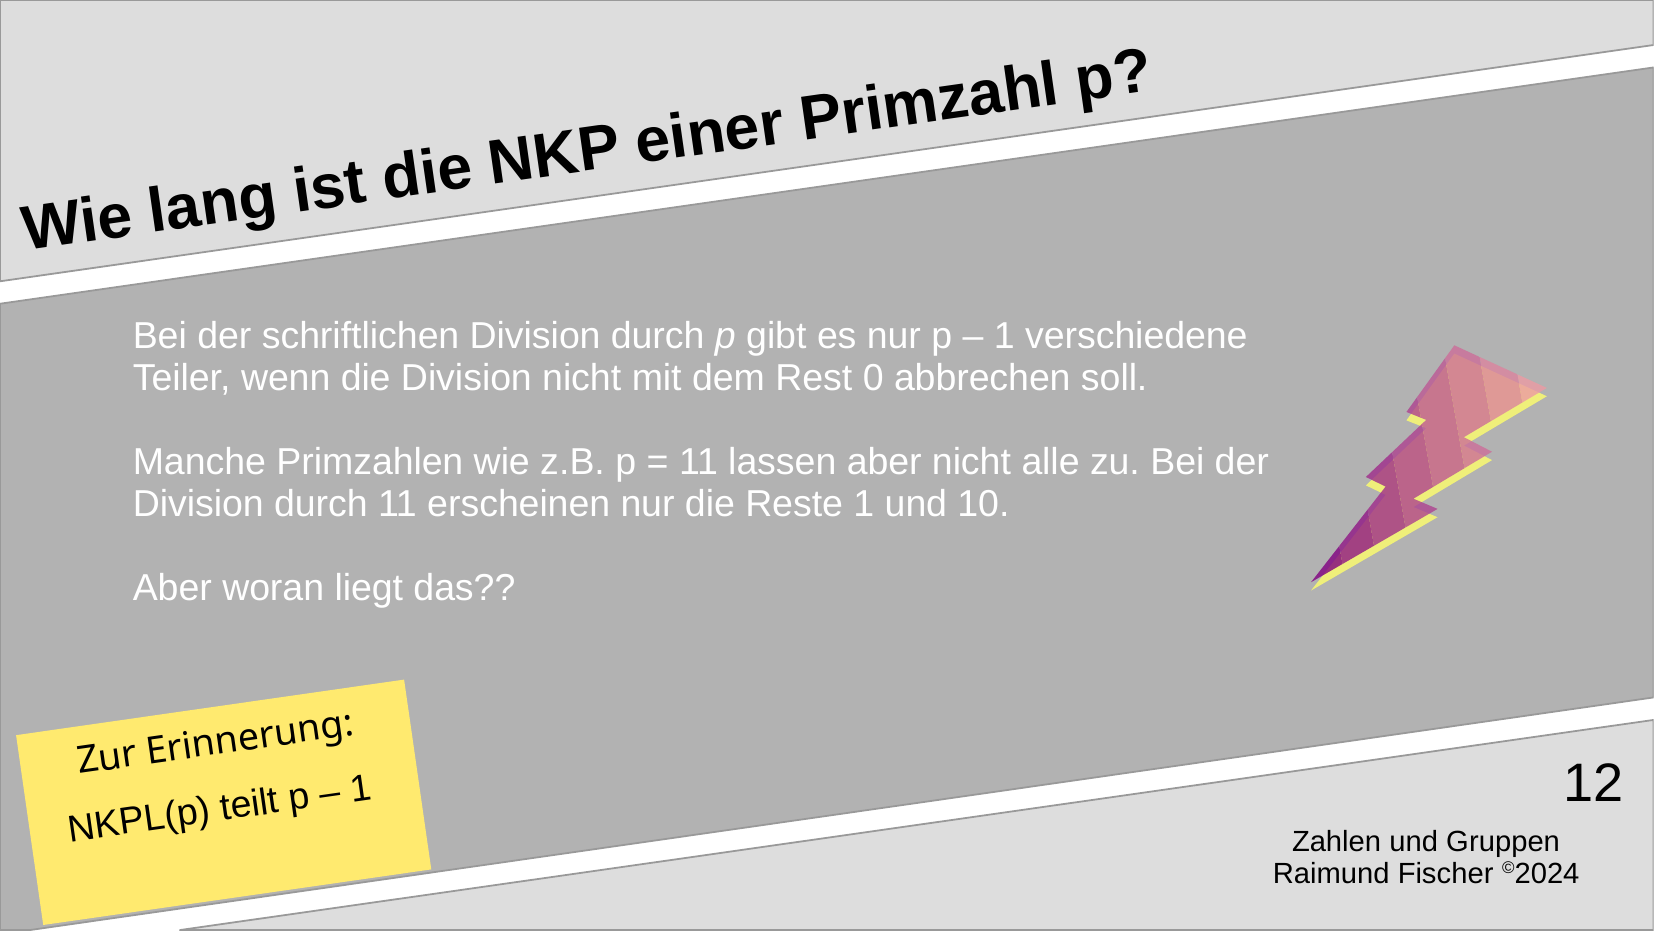

# Wie lang ist die NKP einer Primzahl p?
Bei der schriftlichen Division durch p gibt es nur p – 1 verschiedene Teiler, wenn die Division nicht mit dem Rest 0 abbrechen soll.
Manche Primzahlen wie z.B. p = 11 lassen aber nicht alle zu. Bei der Division durch 11 erscheinen nur die Reste 1 und 10.
Aber woran liegt das??
Zur Erinnerung:
NKPL(p) teilt p – 1
12